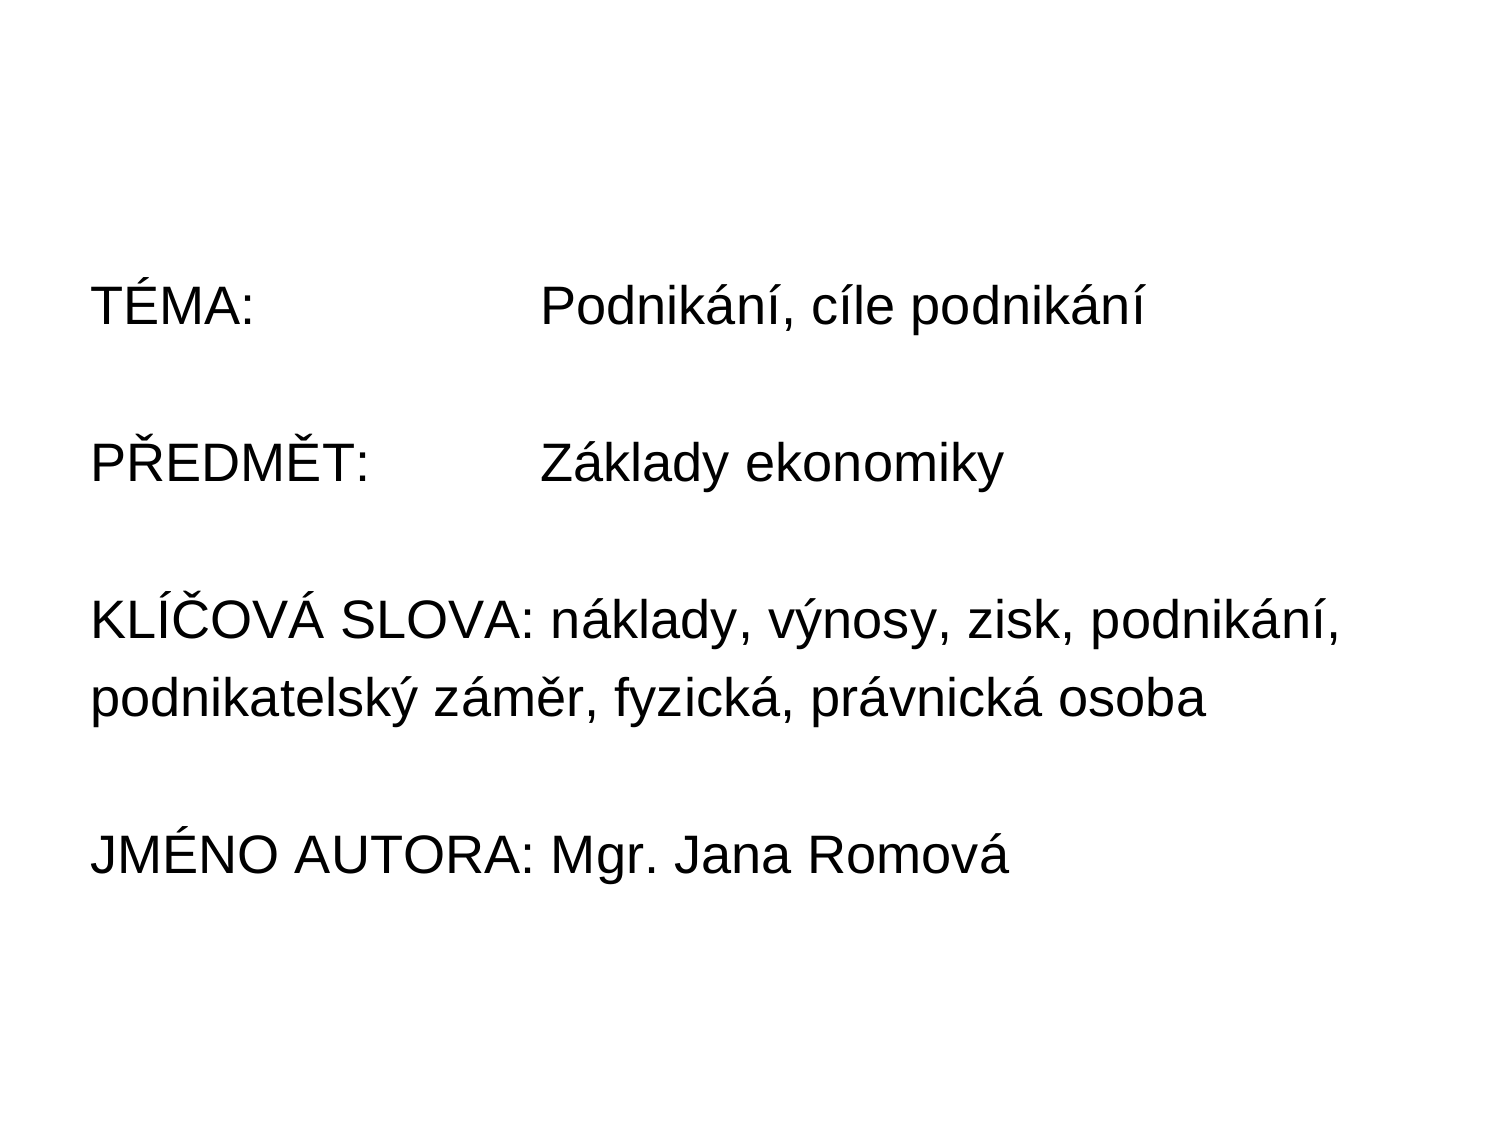

# TÉMA:		Podnikání, cíle podnikání
PŘEDMĚT:		Základy ekonomiky
KLÍČOVÁ SLOVA: náklady, výnosy, zisk, podnikání,
podnikatelský záměr, fyzická, právnická osoba
JMÉNO AUTORA: Mgr. Jana Romová